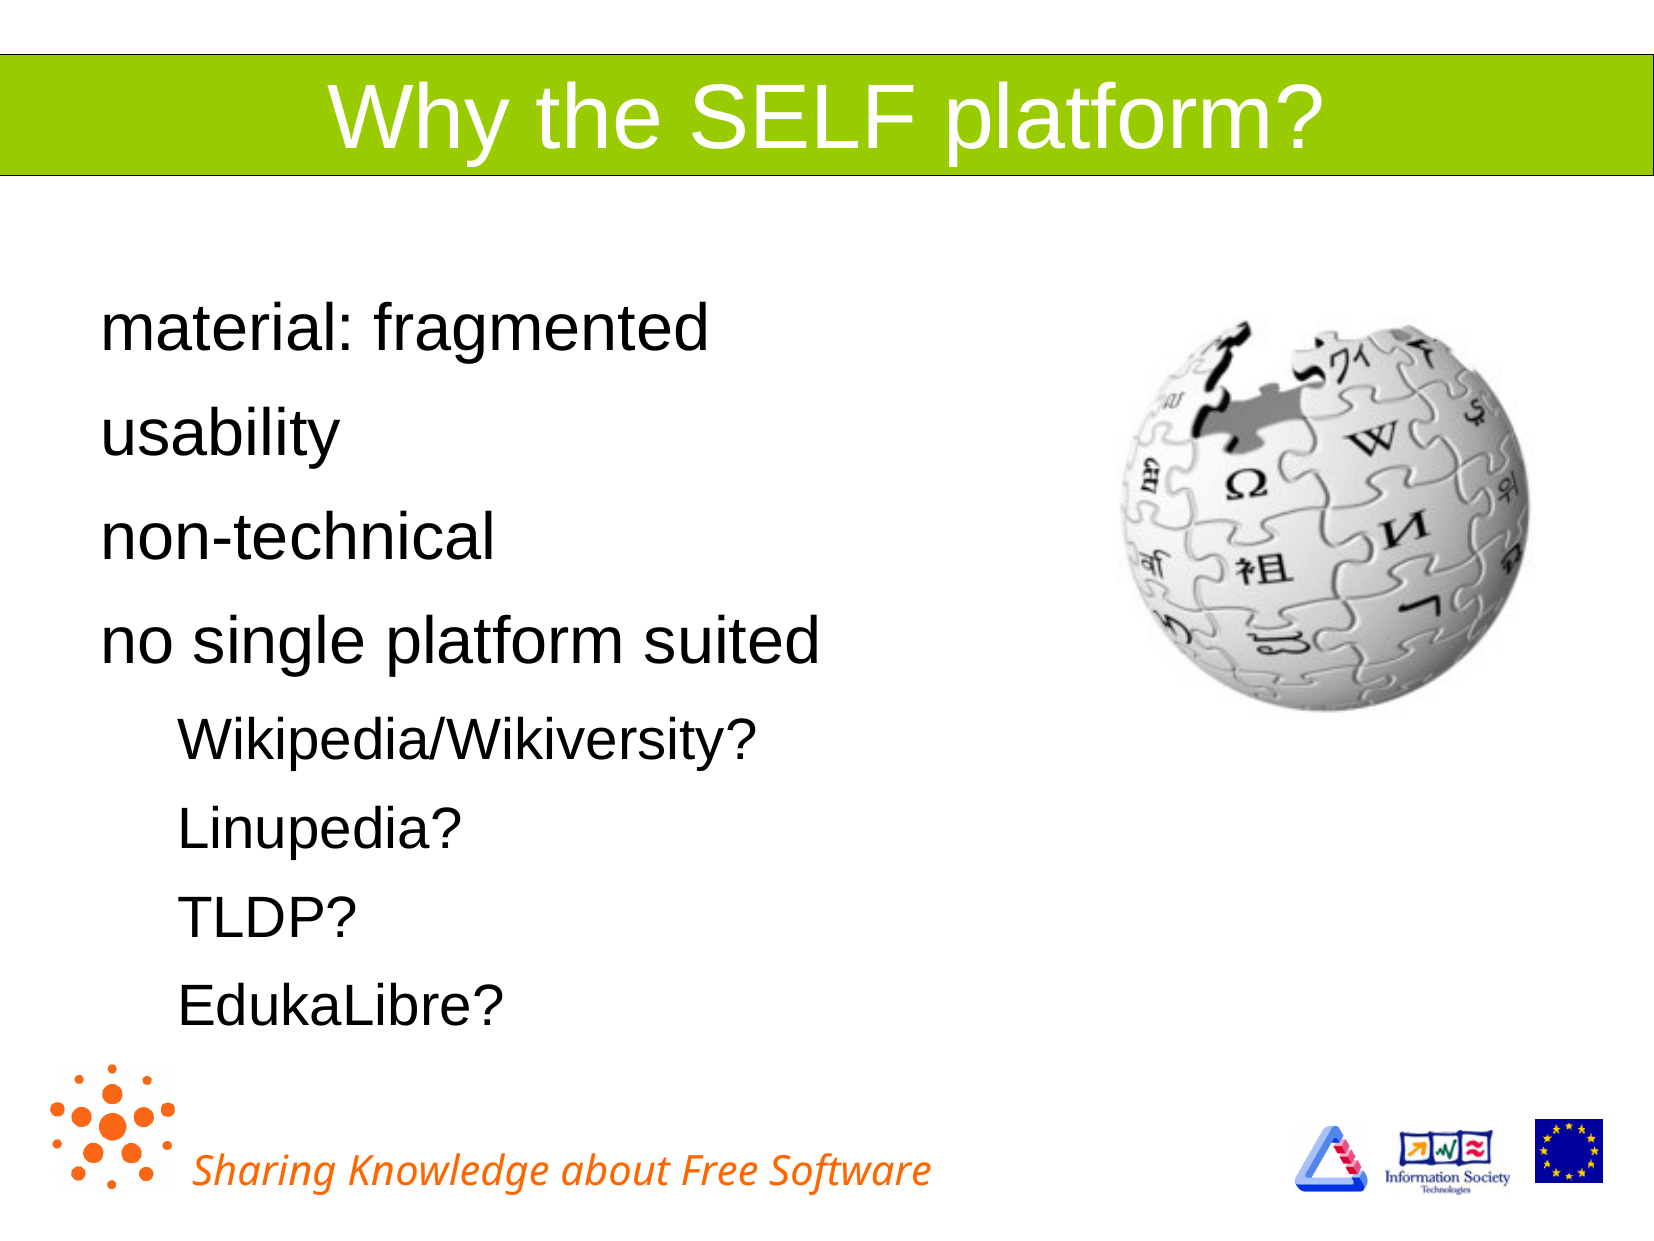

# Why the SELF platform?
material: fragmented
usability
non-technical
no single platform suited
Wikipedia/Wikiversity?
Linupedia?
TLDP?
EdukaLibre?